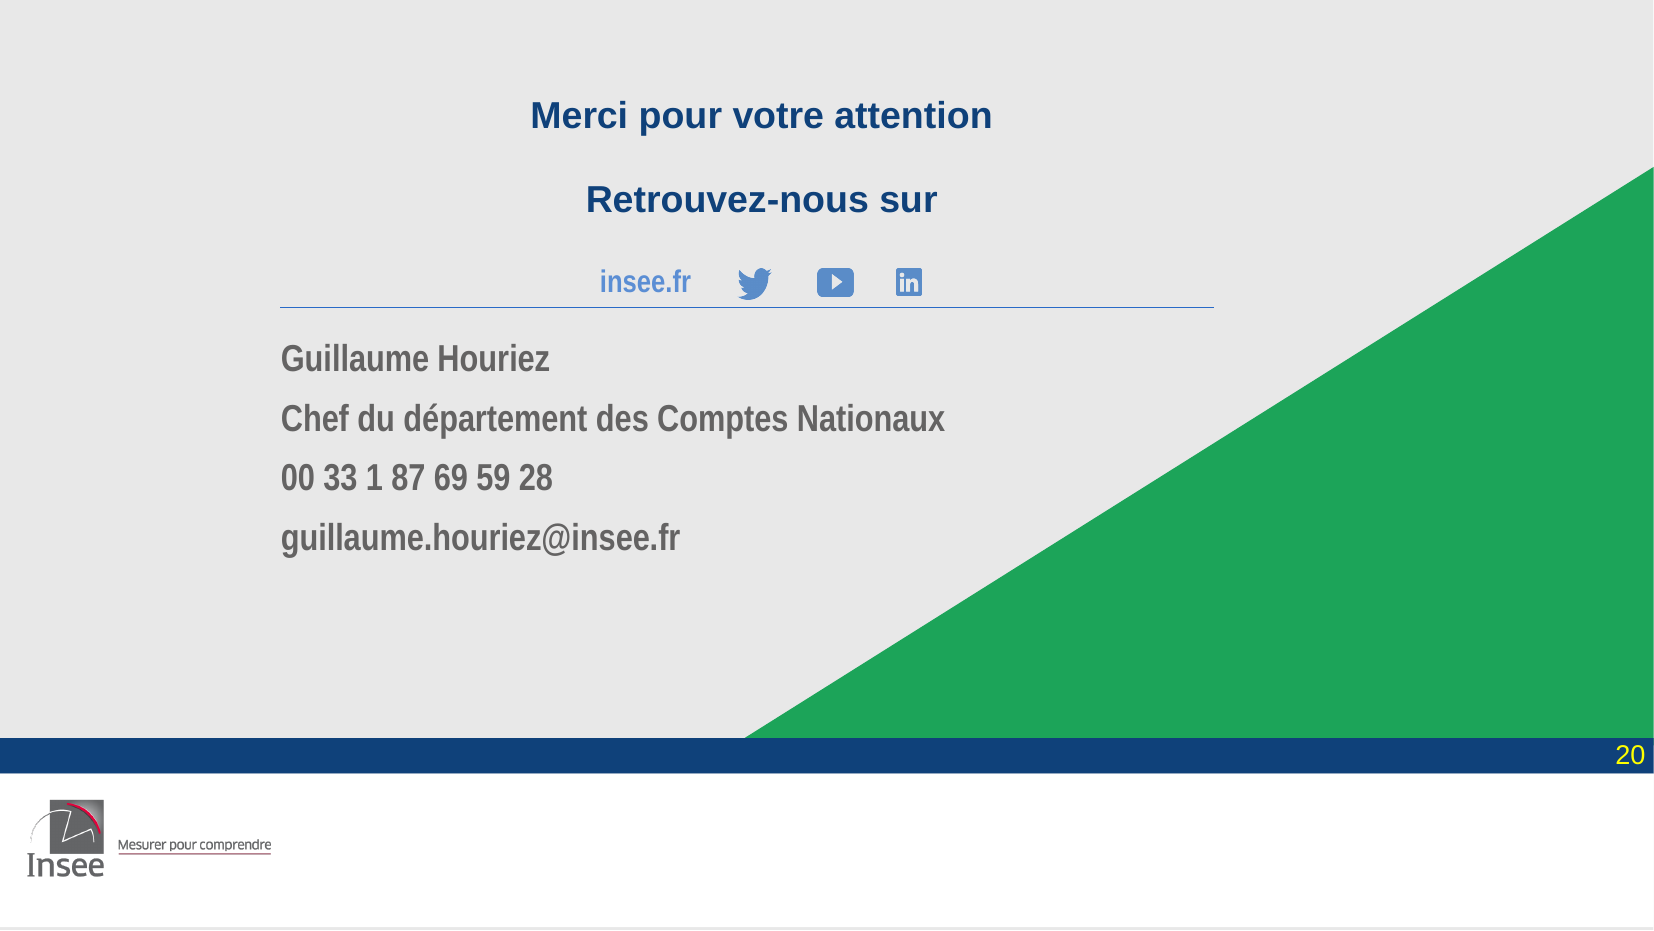

# Merci pour votre attention Retrouvez-nous sur
Guillaume Houriez
Chef du département des Comptes Nationaux
00 33 1 87 69 59 28
guillaume.houriez@insee.fr